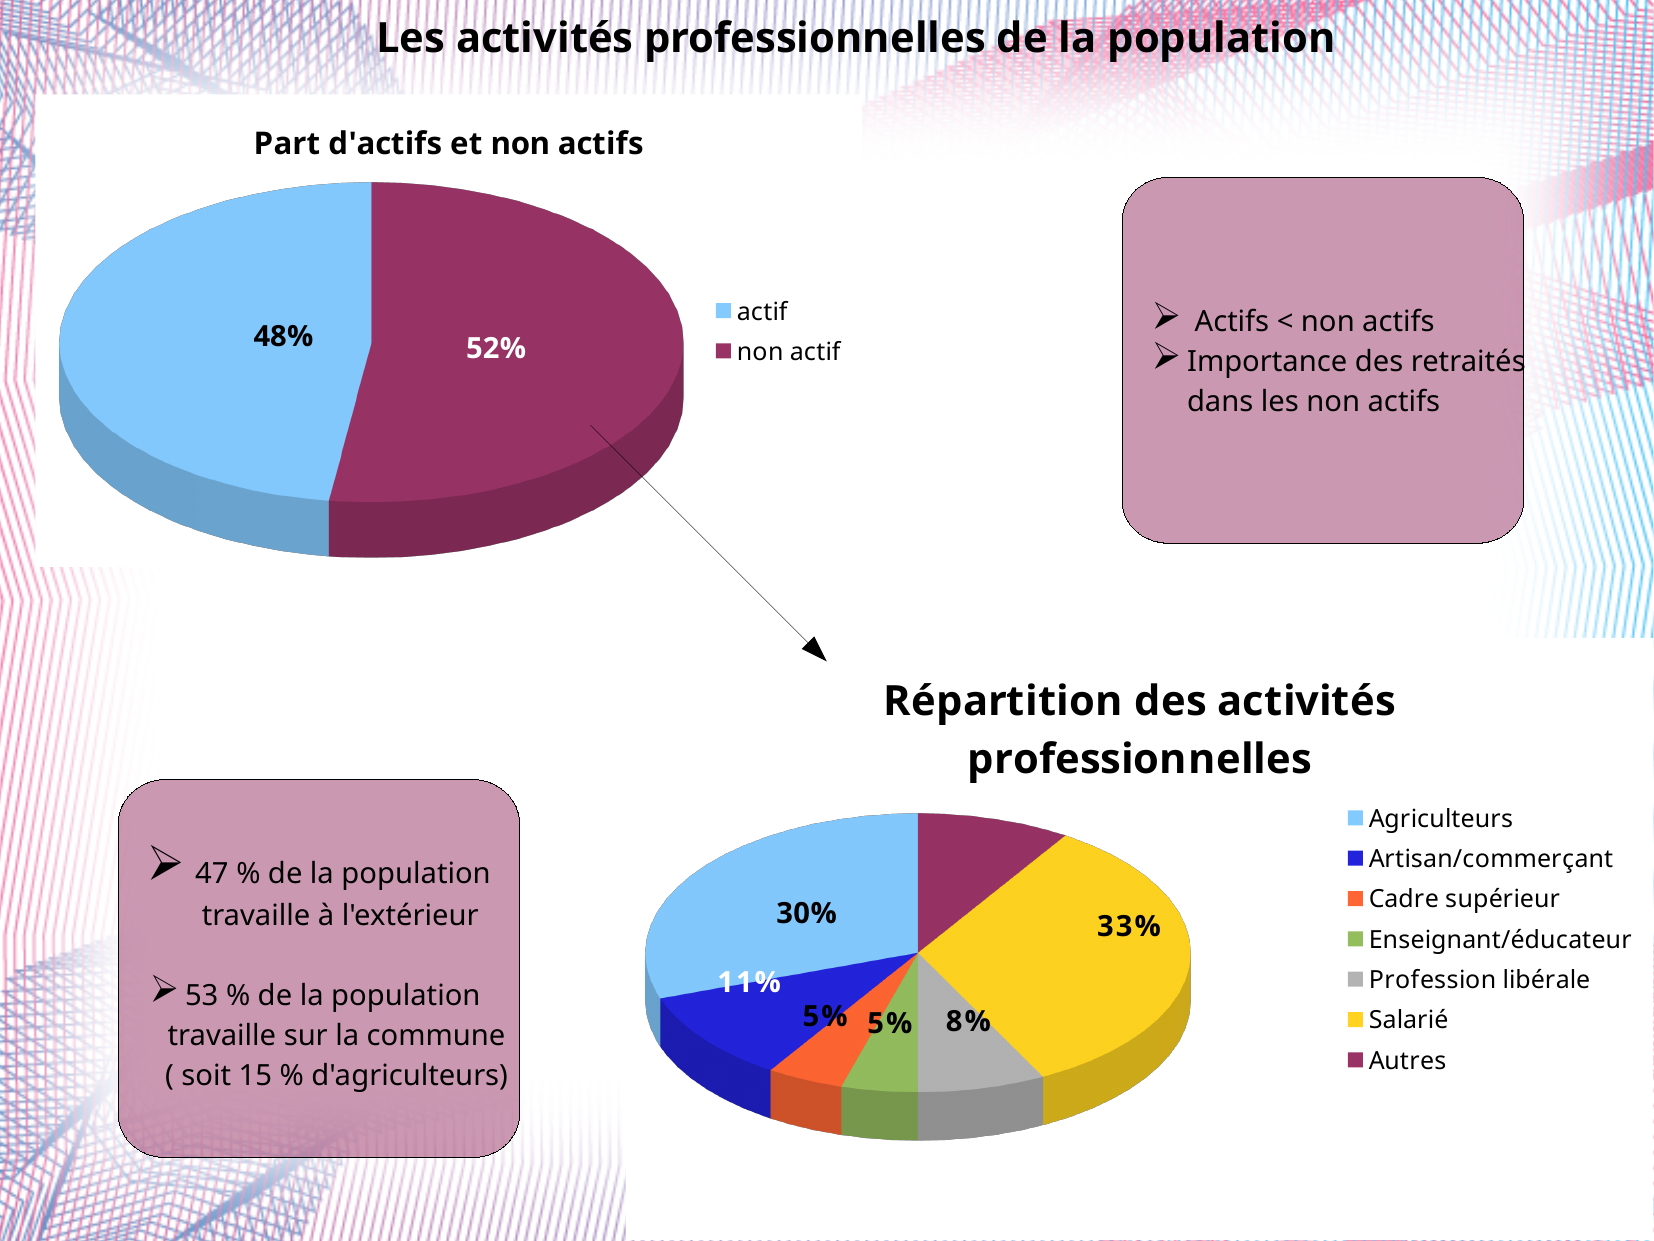

Les activités professionnelles de la population
[unsupported chart]
 Actifs < non actifs
Importance des retraités
dans les non actifs
48%
52%
[unsupported chart]
 47 % de la population
 travaille à l'extérieur
53 % de la population
travaille sur la commune
( soit 15 % d'agriculteurs)